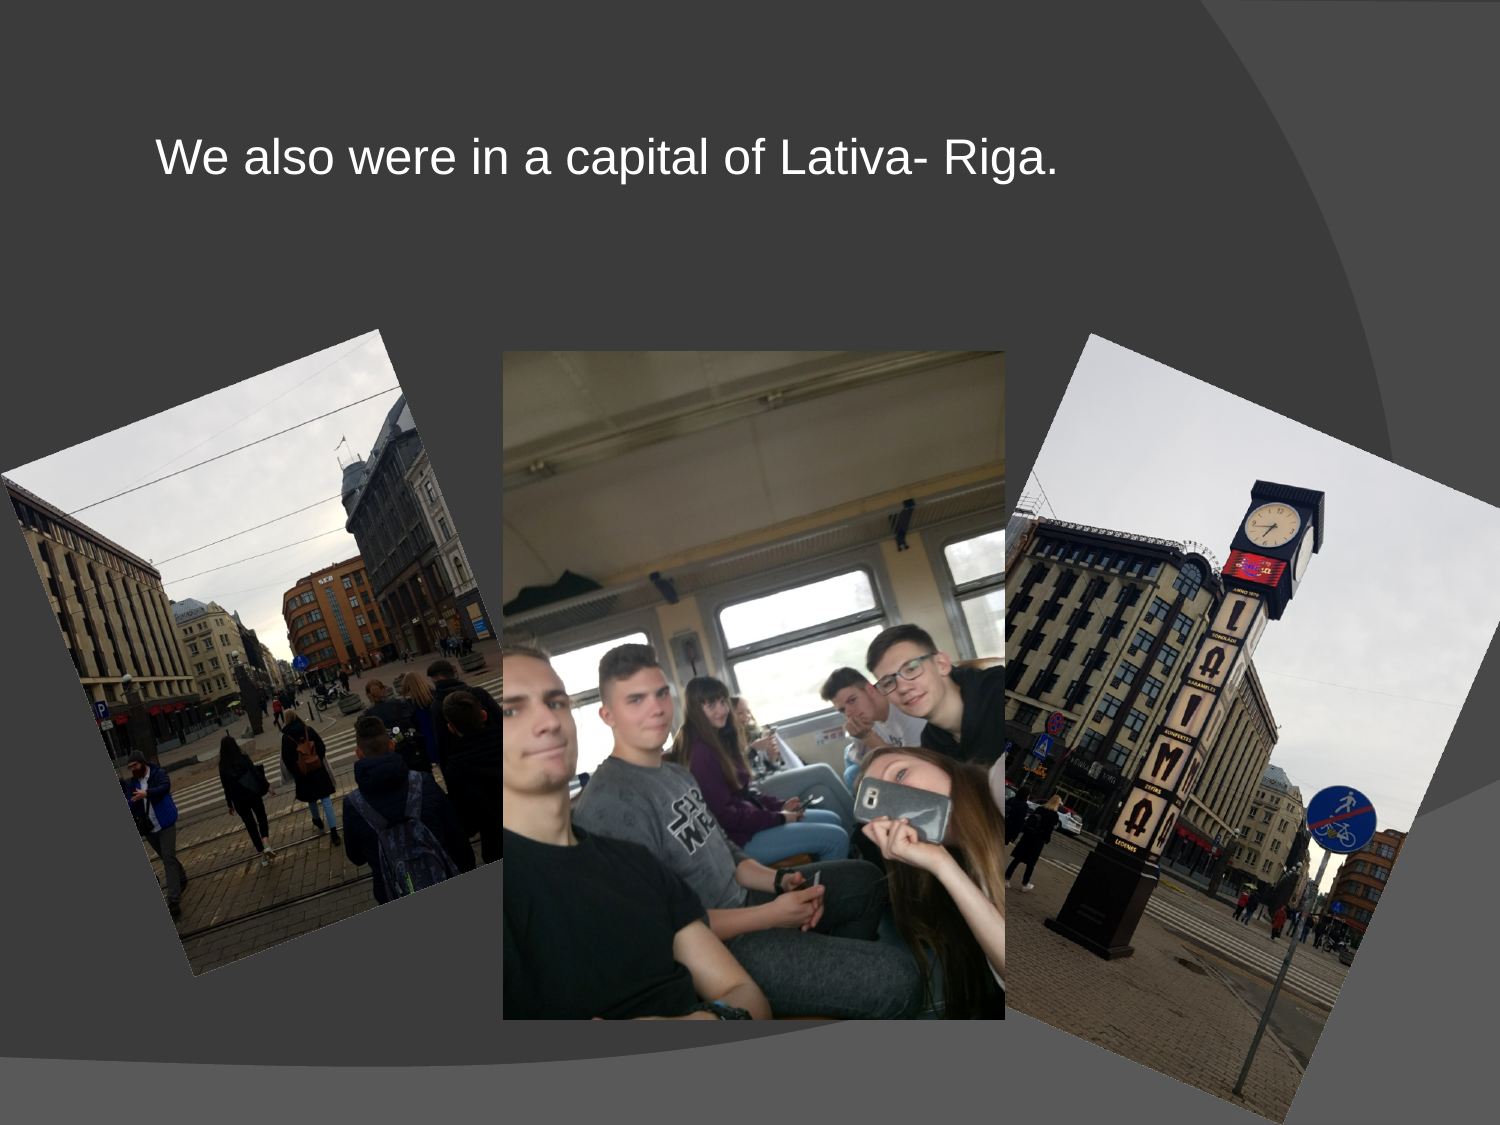

#
We also were in a capital of Lativa- Riga.